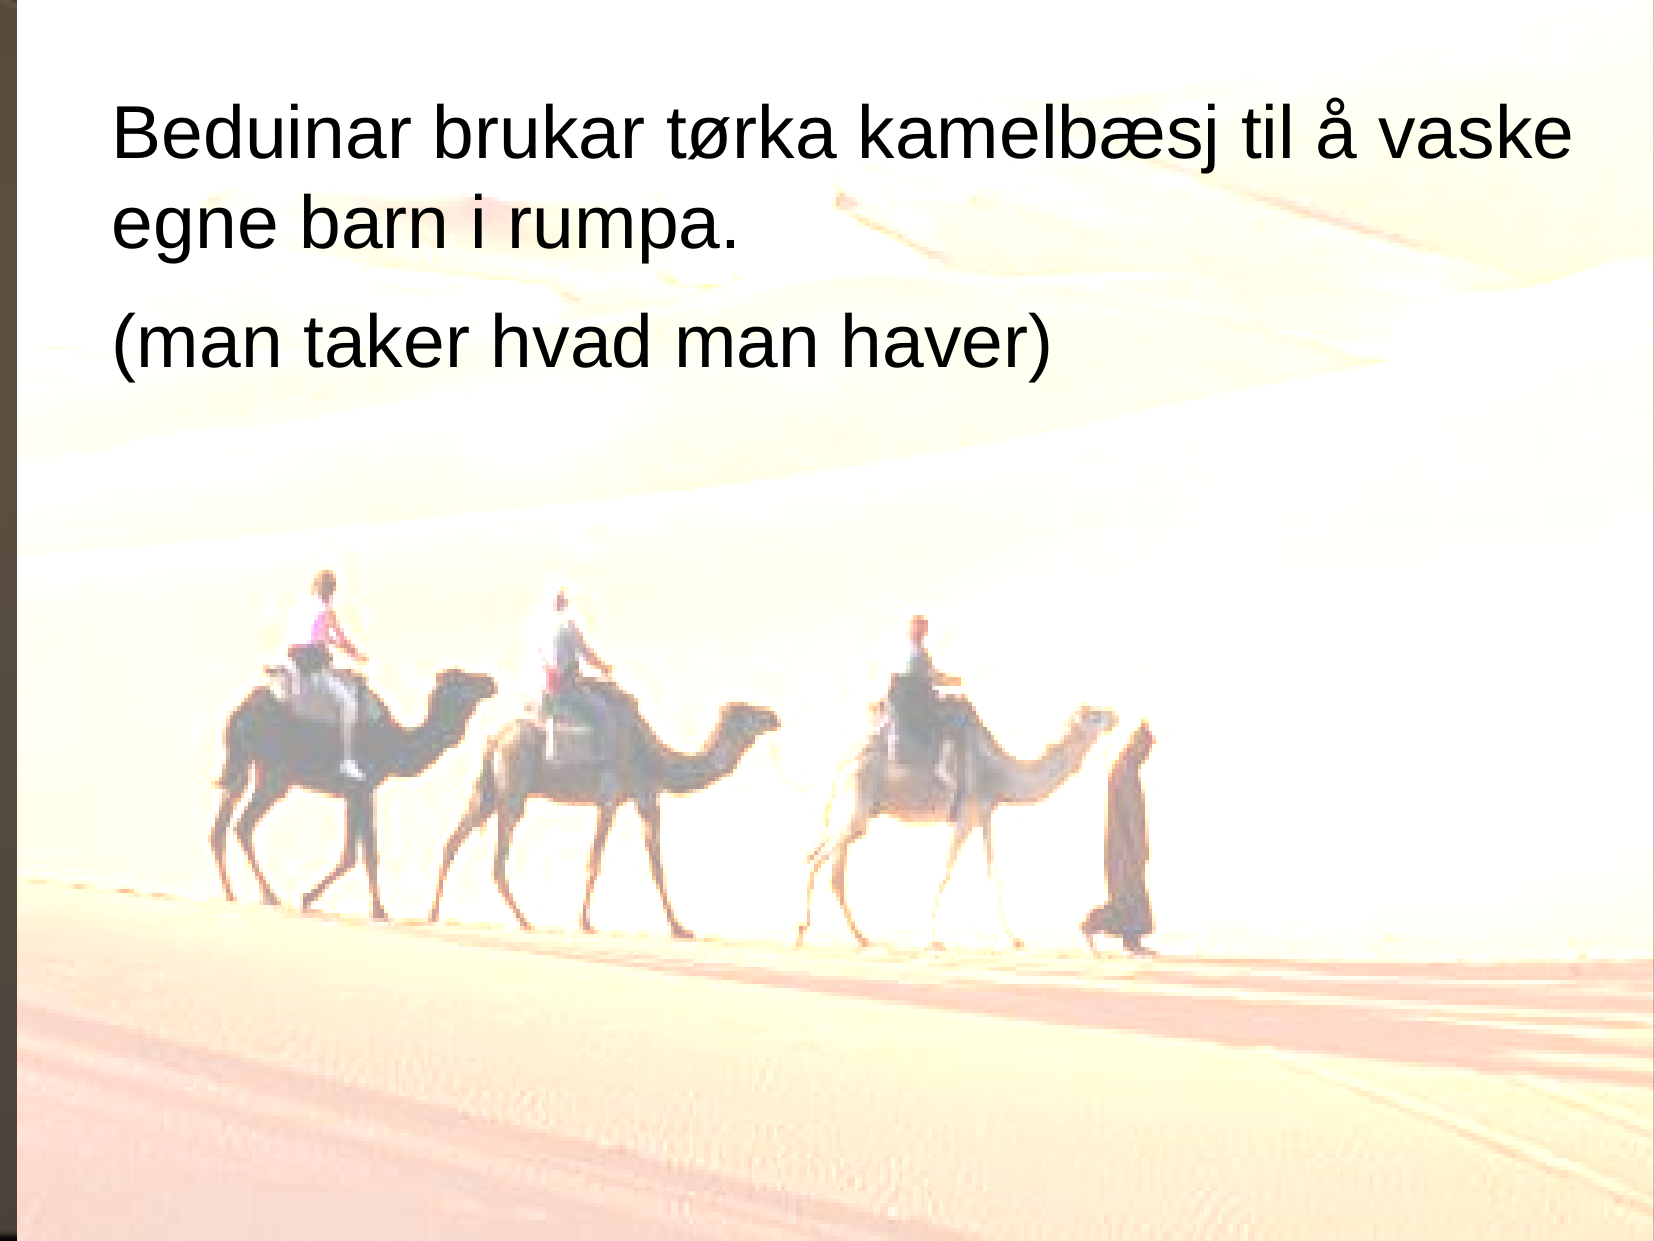

# Beduinar brukar tørka kamelbæsj til å vaske egne barn i rumpa.
(man taker hvad man haver)